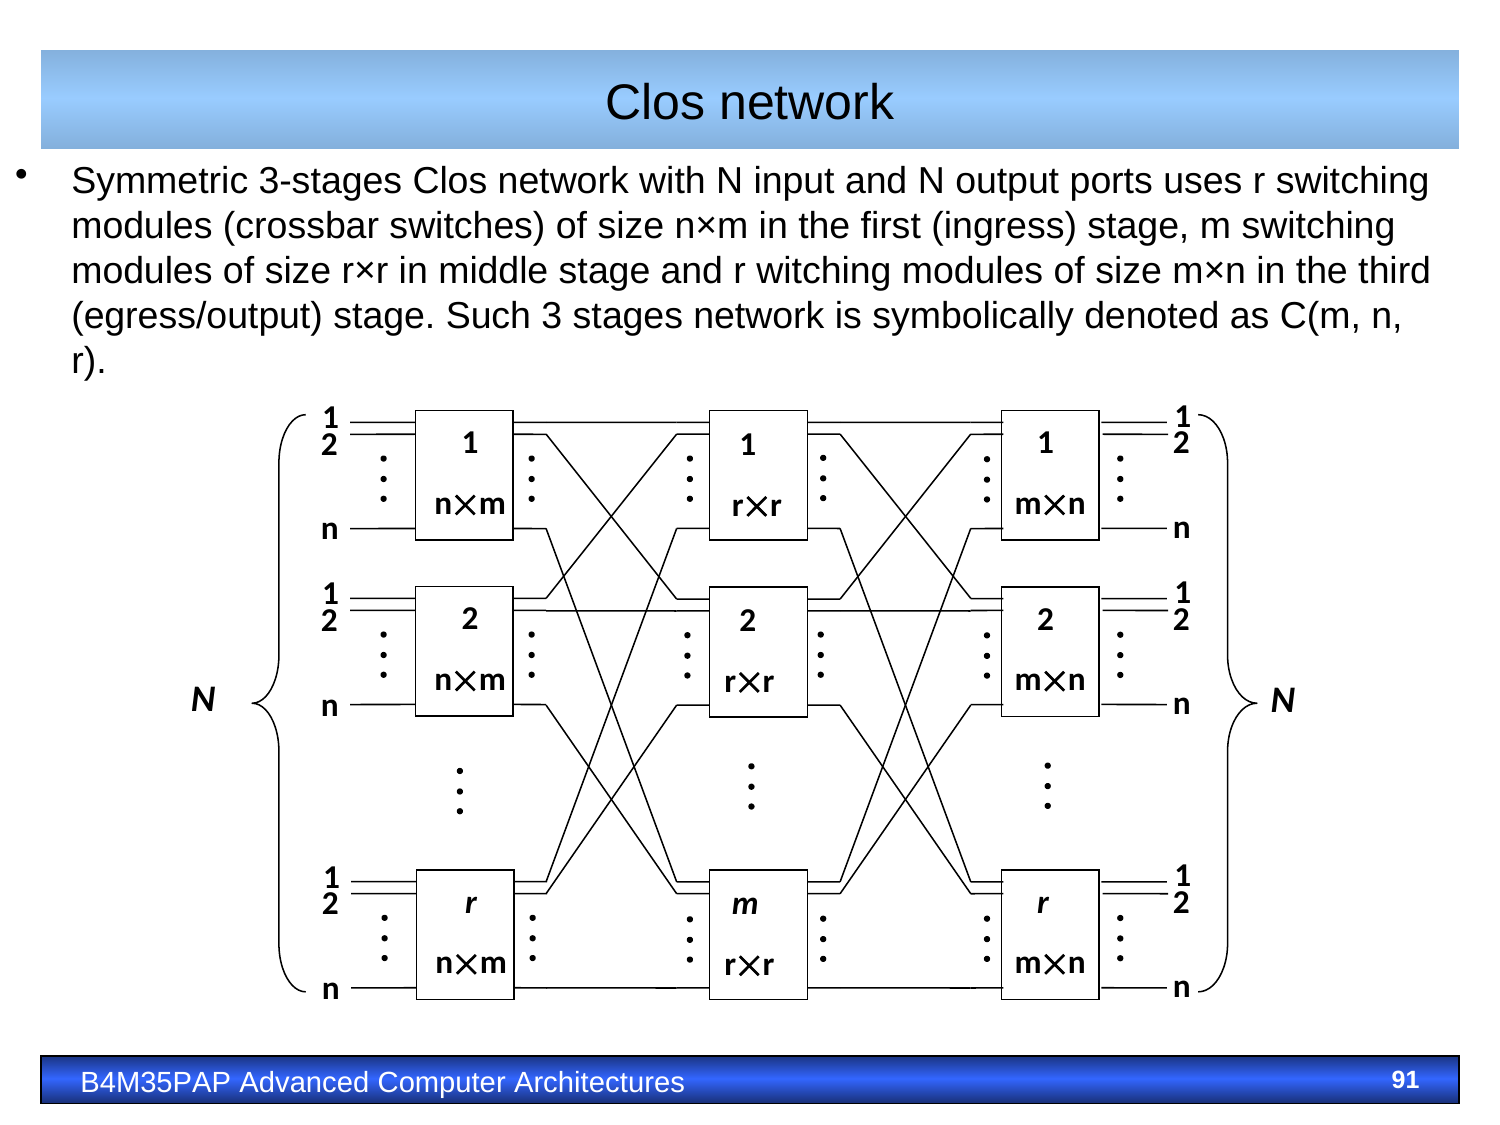

# Clos network
Symmetric 3-stages Clos network with N input and N output ports uses r switching modules (crossbar switches) of size n×m in the first (ingress) stage, m switching modules of size r×r in middle stage and r witching modules of size m×n in the third (egress/output) stage. Such 3 stages network is symbolically denoted as C(m, n, r).
 1
 1
 mn
 2
 n
1
1
nm
2
n
 1
 rr
 1
 2
 mn
 2
 n
1
2
nm
2
n
 2
rr
N
N
 1
 r
 mn
 2
 n
1
r
nm
2
n
 m
rr